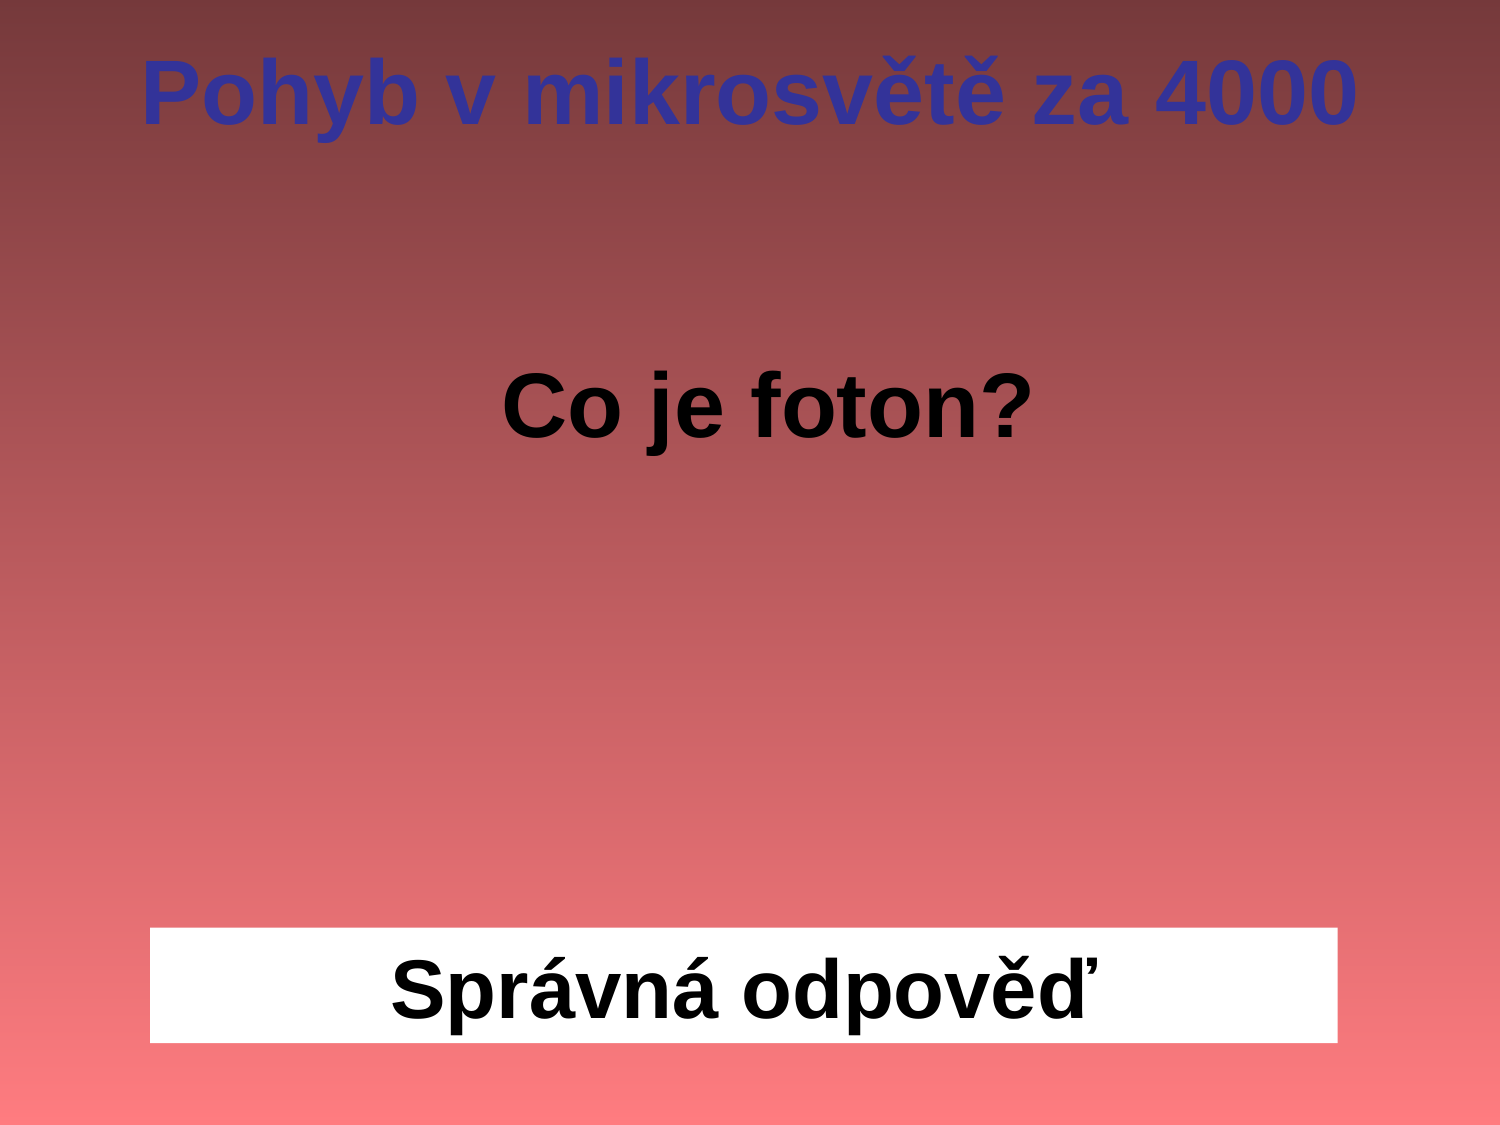

Pohyb v mikrosvětě za 4000
Co je foton?
Správná odpověď